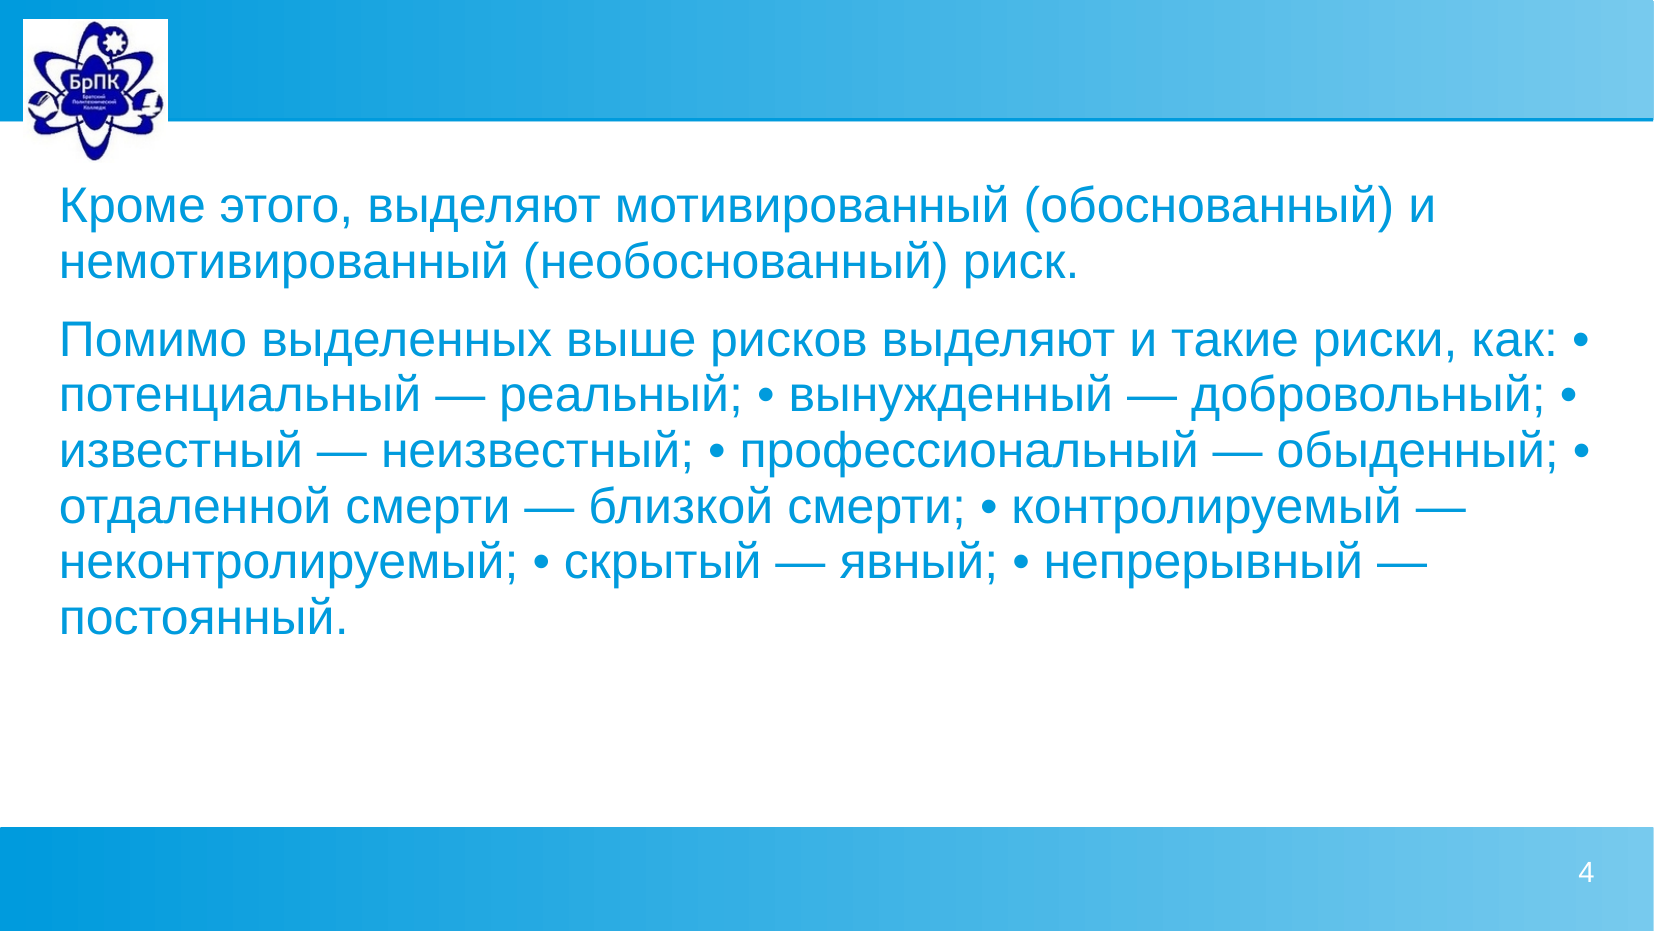

# Кроме этого, выделяют мотивированный (обоснованный) и немотивированный (необоснованный) риск.
Помимо выделенных выше рисков выделяют и такие риски, как: • потенциальный — реальный; • вынужденный — добровольный; • известный — неизвестный; • профессиональный — обыденный; • отдаленной смерти — близкой смерти; • контролируемый — неконтролируемый; • скрытый — явный; • непрерывный — постоянный.
4